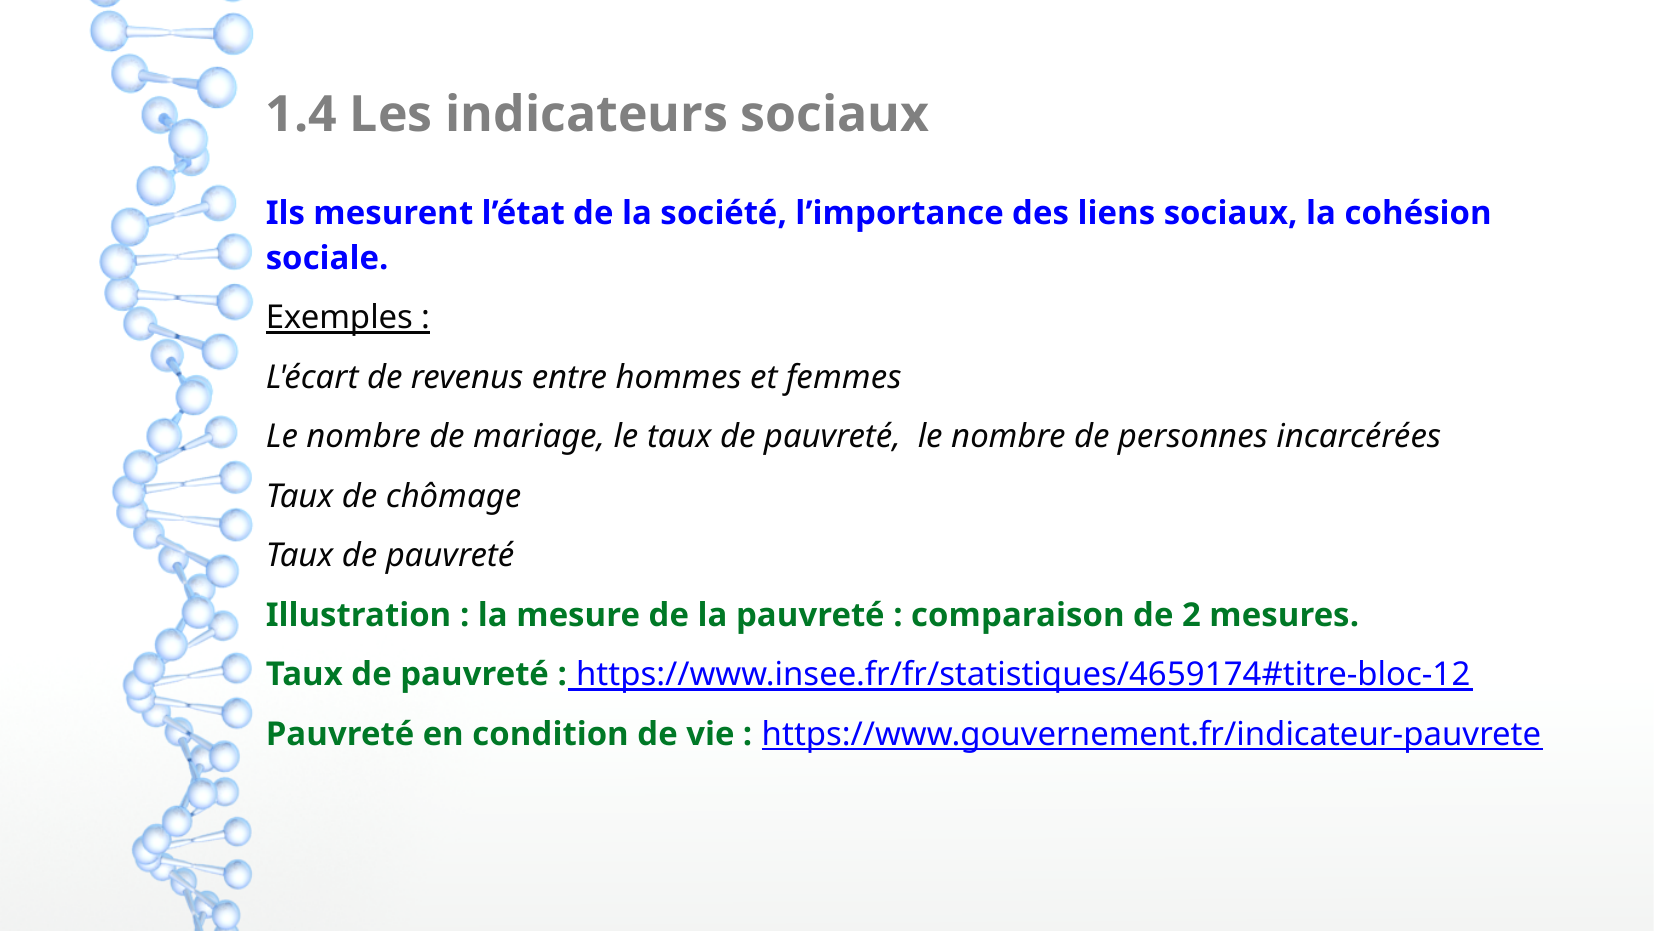

# 1.4 Les indicateurs sociaux
Ils mesurent l’état de la société, l’importance des liens sociaux, la cohésion sociale.
Exemples :
L'écart de revenus entre hommes et femmes
Le nombre de mariage, le taux de pauvreté, le nombre de personnes incarcérées
Taux de chômage
Taux de pauvreté
Illustration : la mesure de la pauvreté : comparaison de 2 mesures.
Taux de pauvreté : https://www.insee.fr/fr/statistiques/4659174#titre-bloc-12
Pauvreté en condition de vie : https://www.gouvernement.fr/indicateur-pauvrete